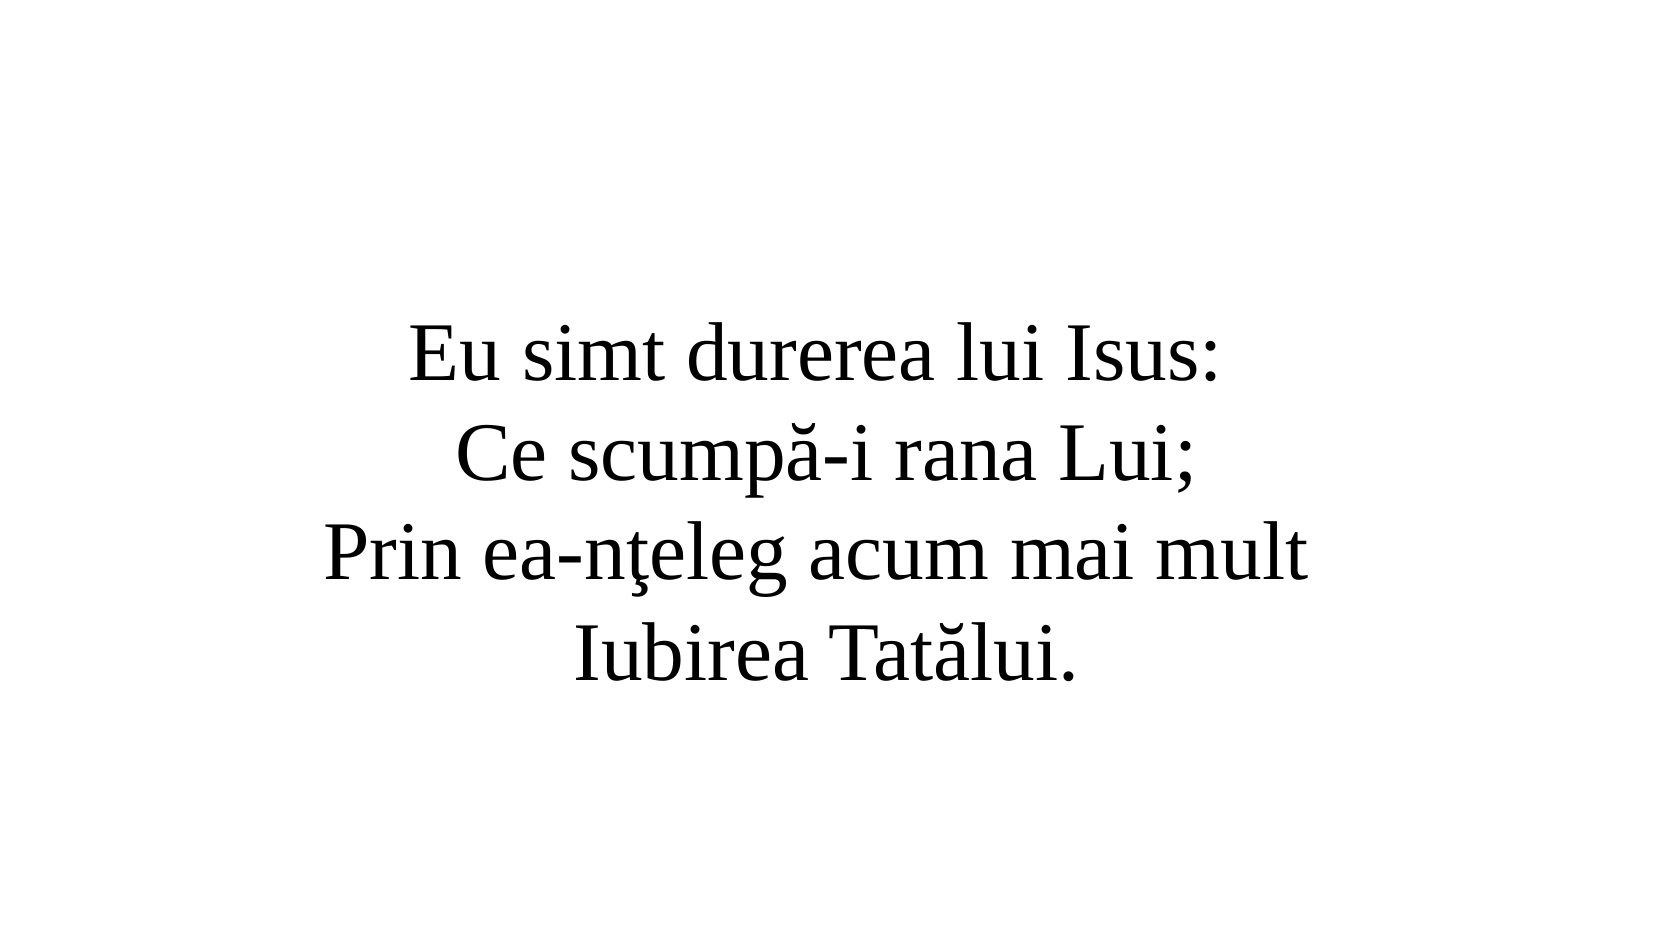

# Eu simt durerea lui Isus:
Ce scumpă-i rana Lui;
Prin ea-nţeleg acum mai mult
Iubirea Tatălui.